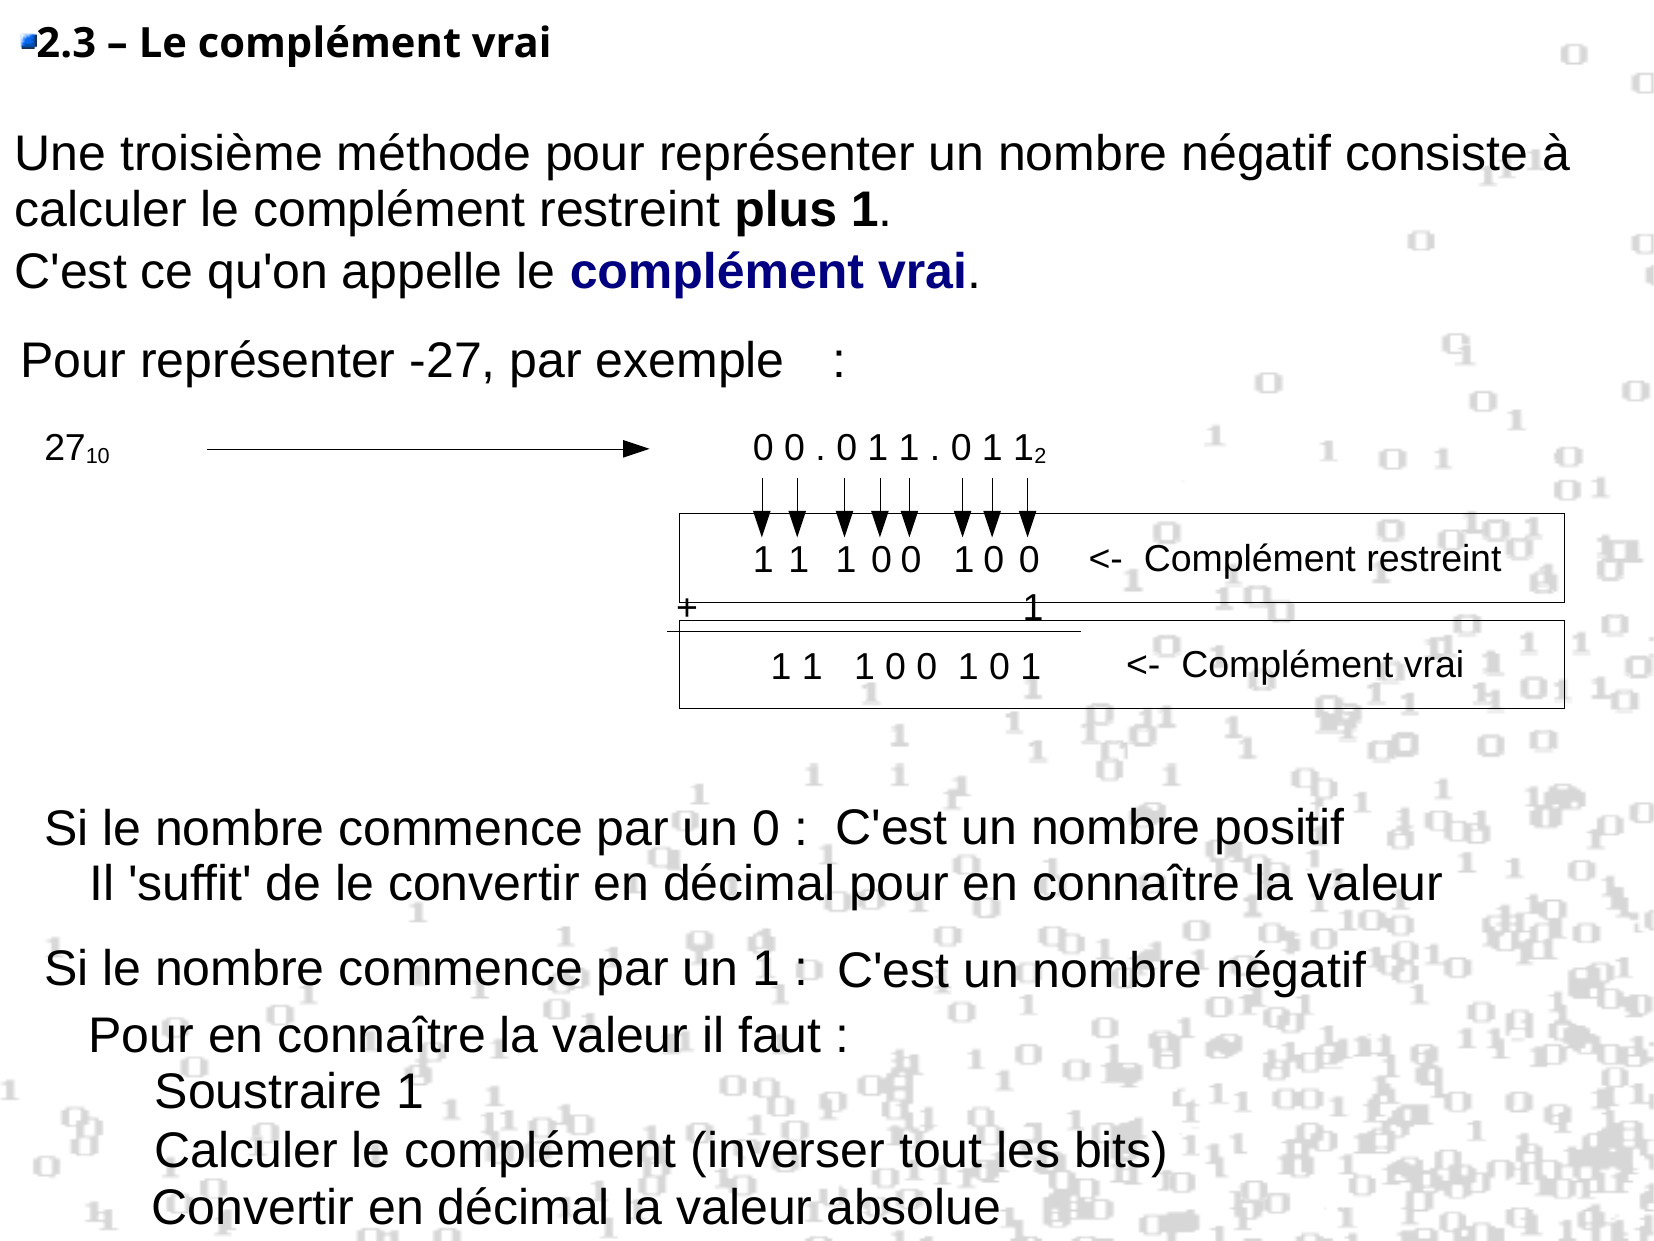

2.3 – Le complément vrai
Une troisième méthode pour représenter un nombre négatif consiste à calculer le complément restreint plus 1.
C'est ce qu'on appelle le complément vrai.
Pour représenter -27, par exemple	:
2710
0 0 . 0 1 1 . 0 1 12
 <- Complément restreint
0
1
1
1
0
0
1
0
+ 1
 <- Complément vrai
1 1 1 0 0 1 0 1
C'est un nombre positif
Si le nombre commence par un 0 :
	Il 'suffit' de le convertir en décimal pour en connaître la valeur
Si le nombre commence par un 1 :
	C'est un nombre négatif
	Pour en connaître la valeur il faut :
Soustraire 1
Calculer le complément (inverser tout les bits)
Convertir en décimal la valeur absolue